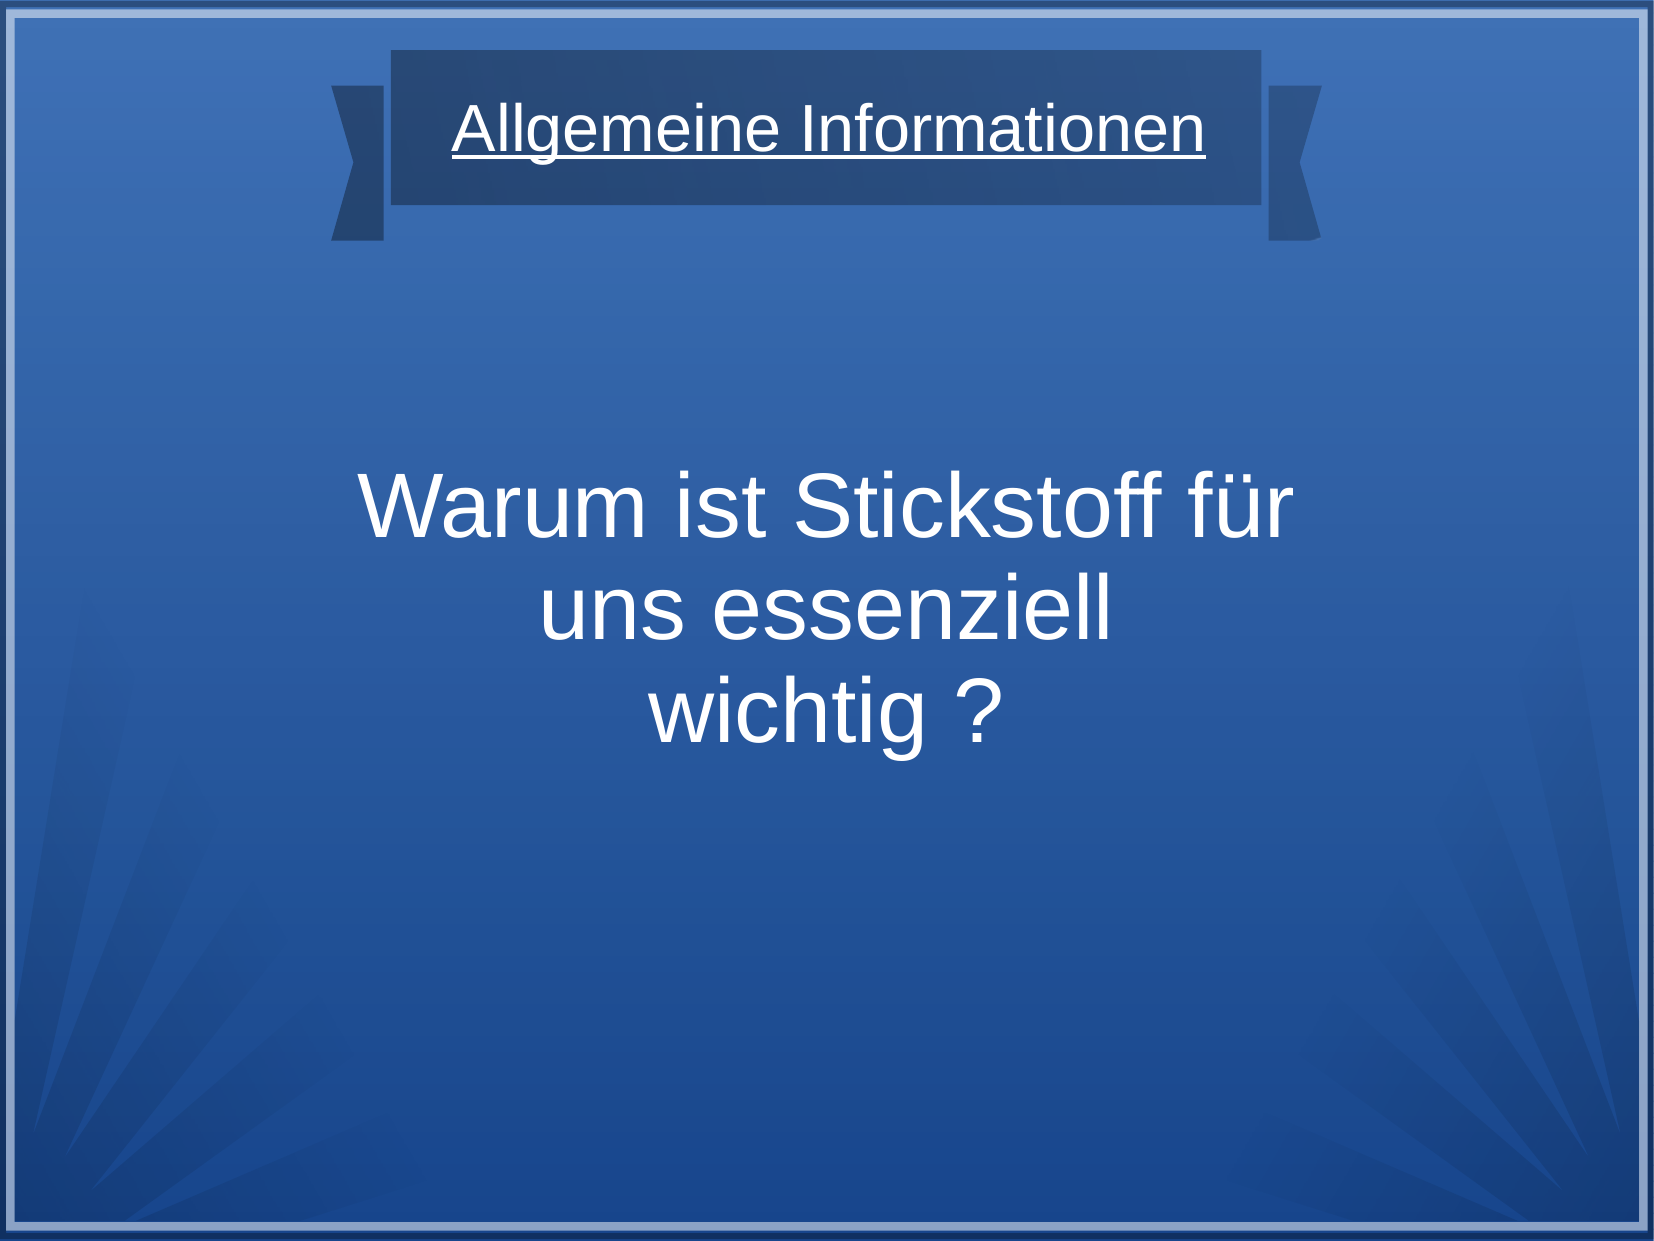

Allgemeine Informationen
# Warum ist Stickstoff für uns essenziell wichtig ?